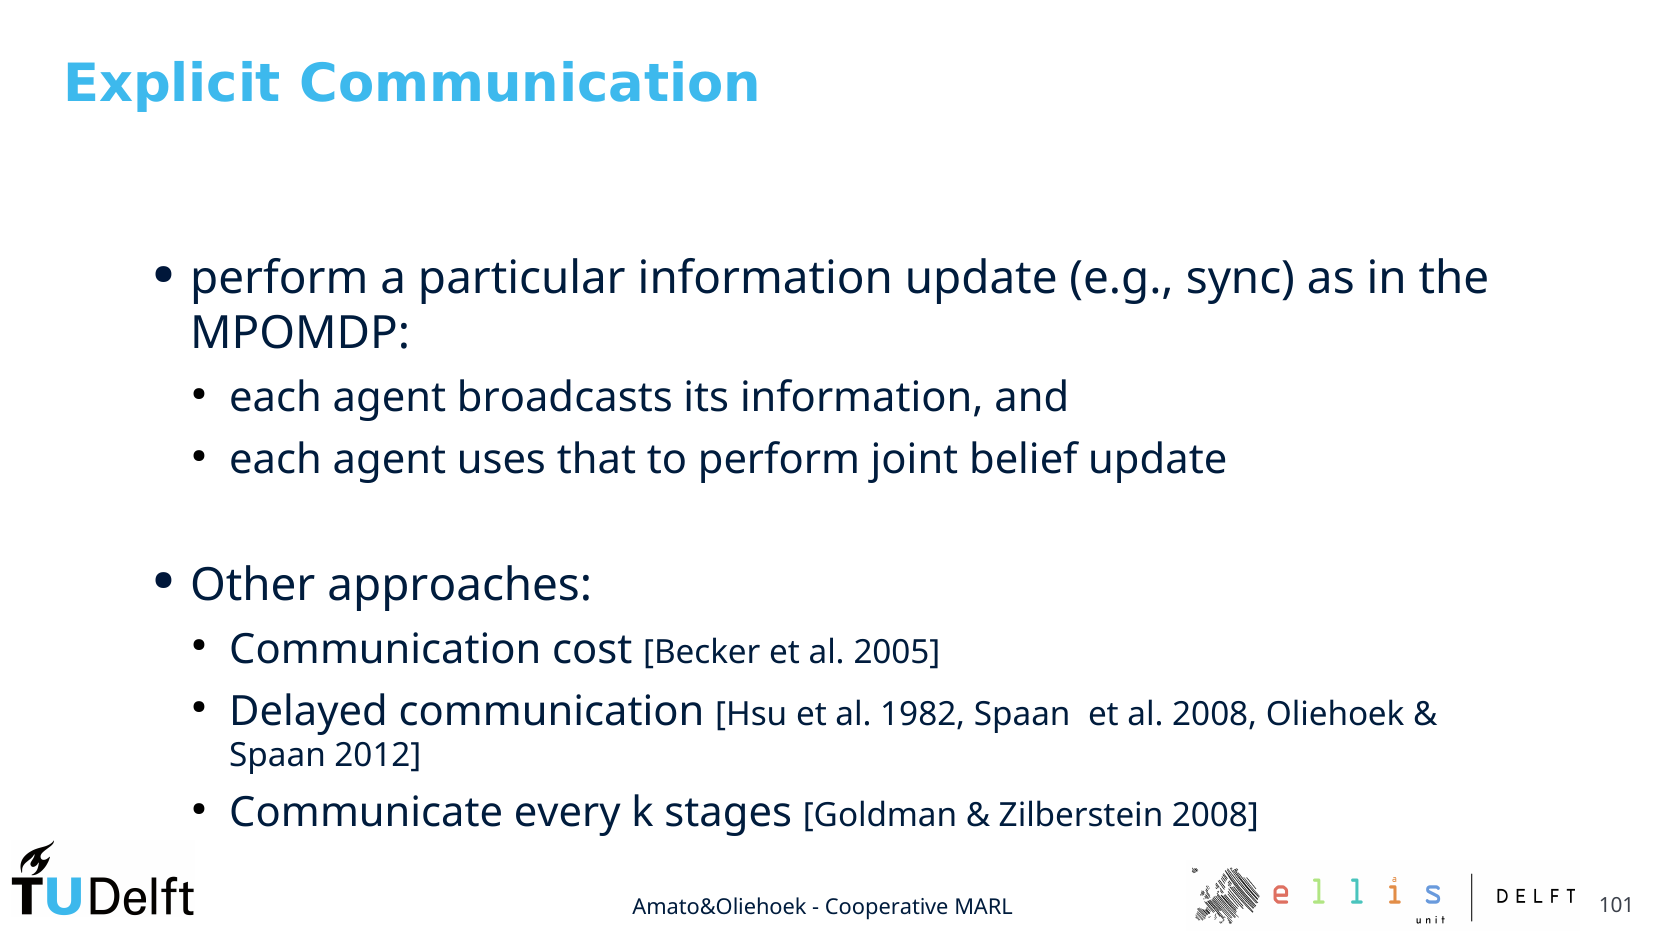

# Explicit Communication
perform a particular information update (e.g., sync) as in the MPOMDP:
each agent broadcasts its information, and
each agent uses that to perform joint belief update
Other approaches:
Communication cost [Becker et al. 2005]
Delayed communication [Hsu et al. 1982, Spaan et al. 2008, Oliehoek & Spaan 2012]
Communicate every k stages [Goldman & Zilberstein 2008]
Amato&Oliehoek - Cooperative MARL